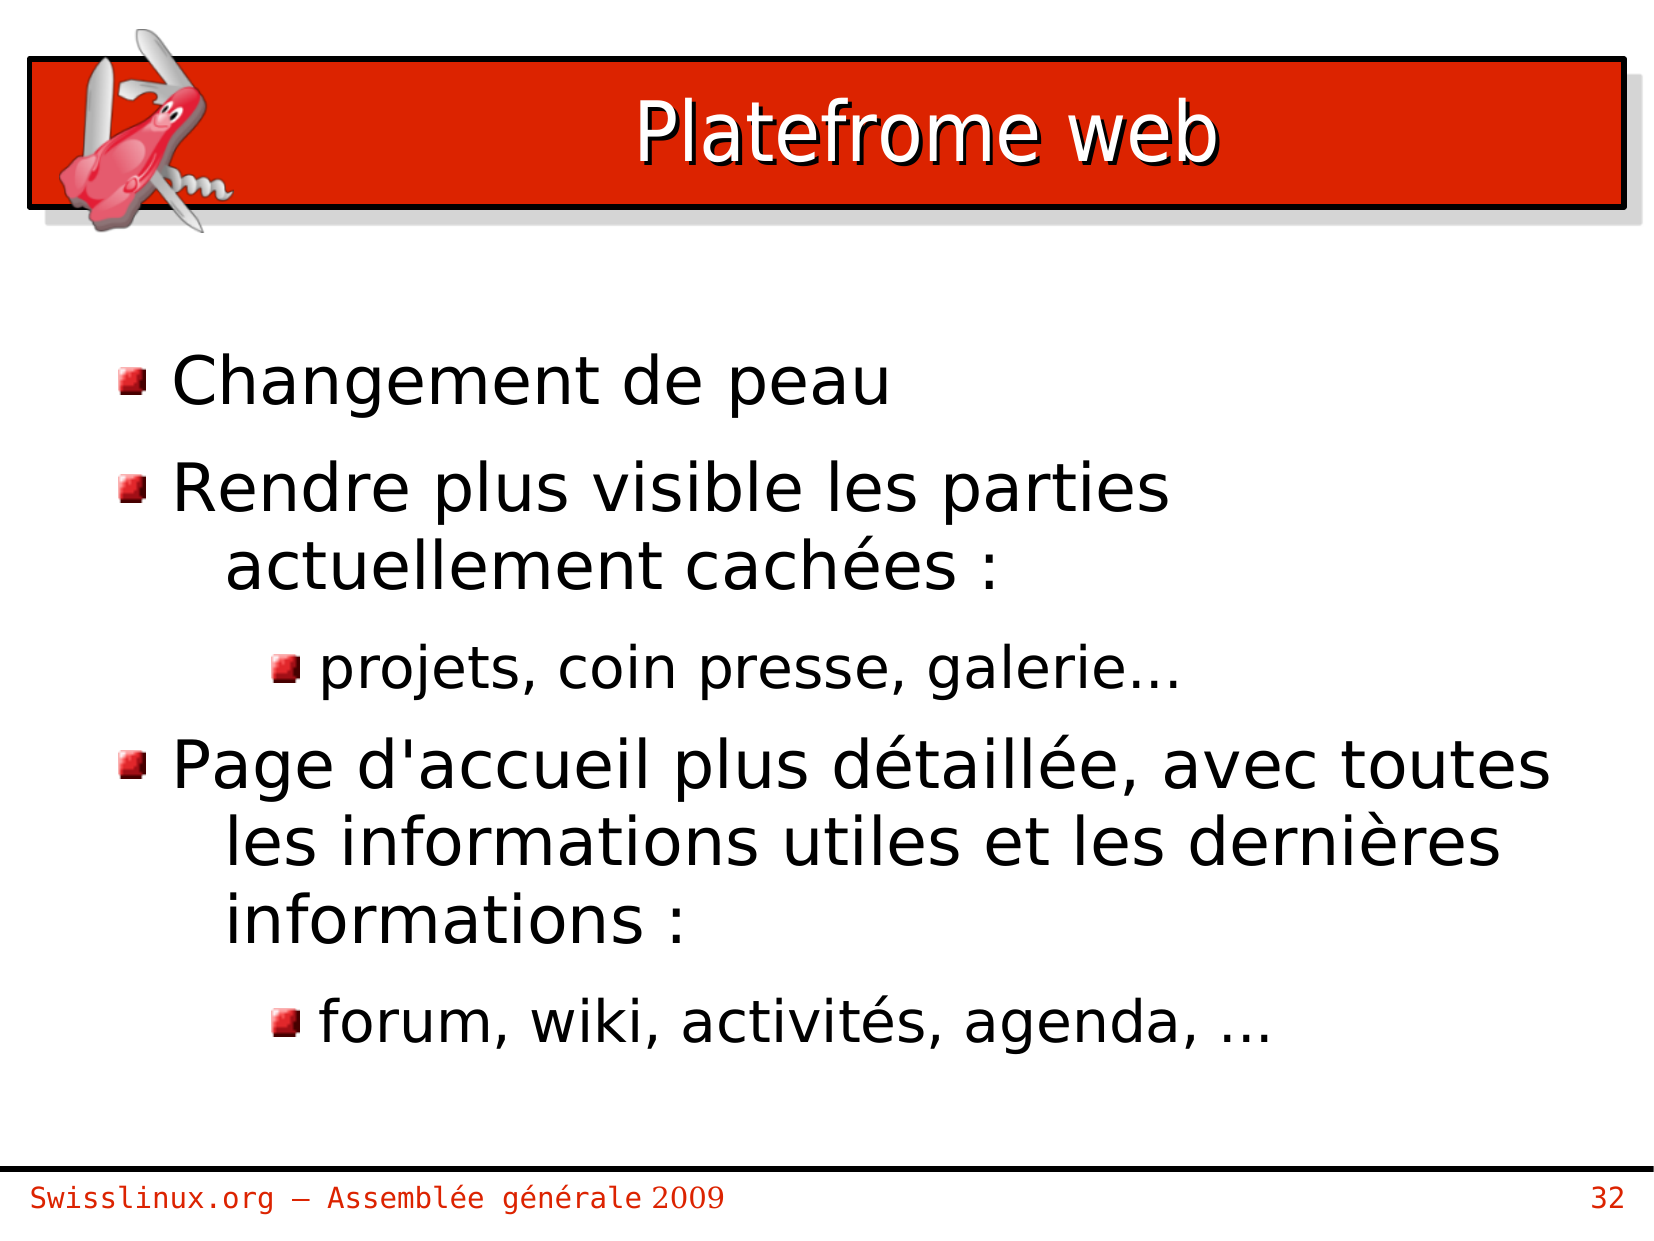

# Platefrome web
Changement de peau
Rendre plus visible les parties actuellement cachées :
projets, coin presse, galerie...
Page d'accueil plus détaillée, avec toutes les informations utiles et les dernières informations :
forum, wiki, activités, agenda, ...
26 Janvier 2007
32